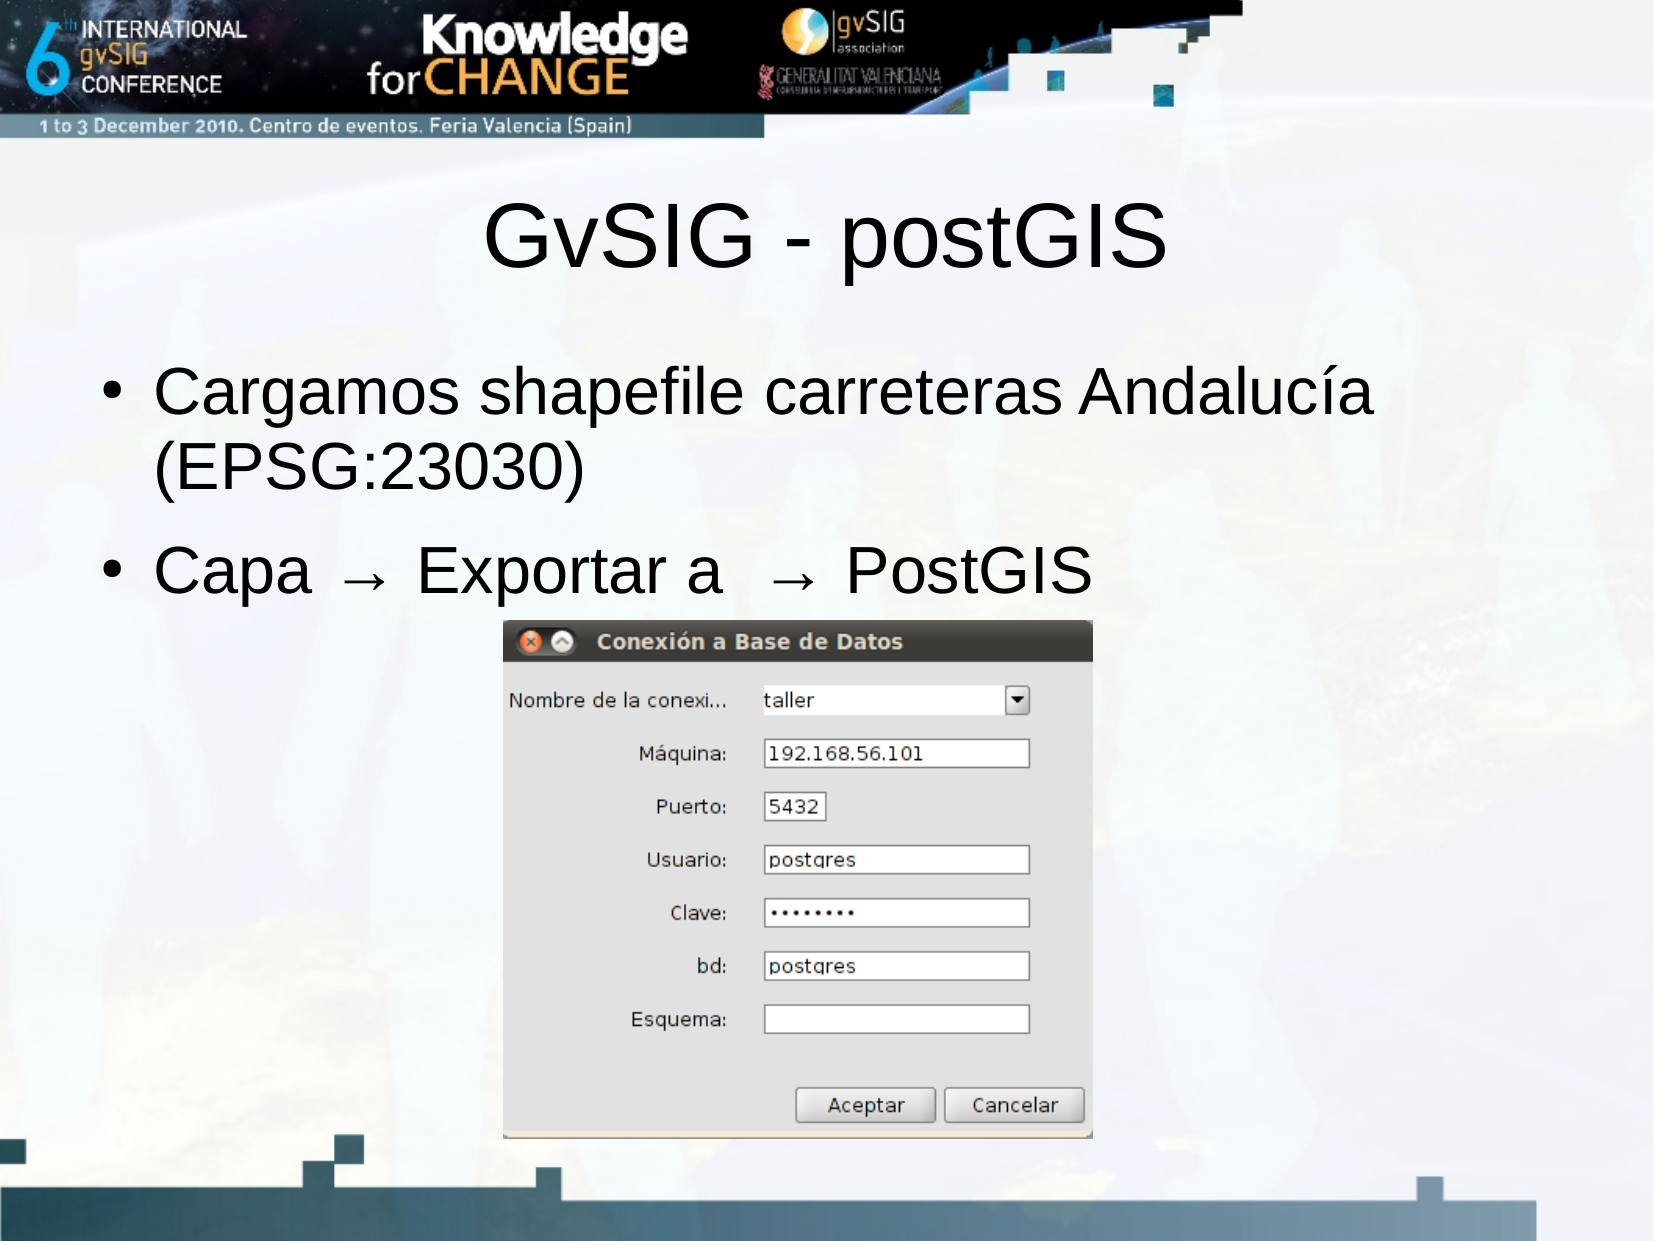

# GvSIG - postGIS
Cargamos shapefile carreteras Andalucía (EPSG:23030)
Capa → Exportar a → PostGIS